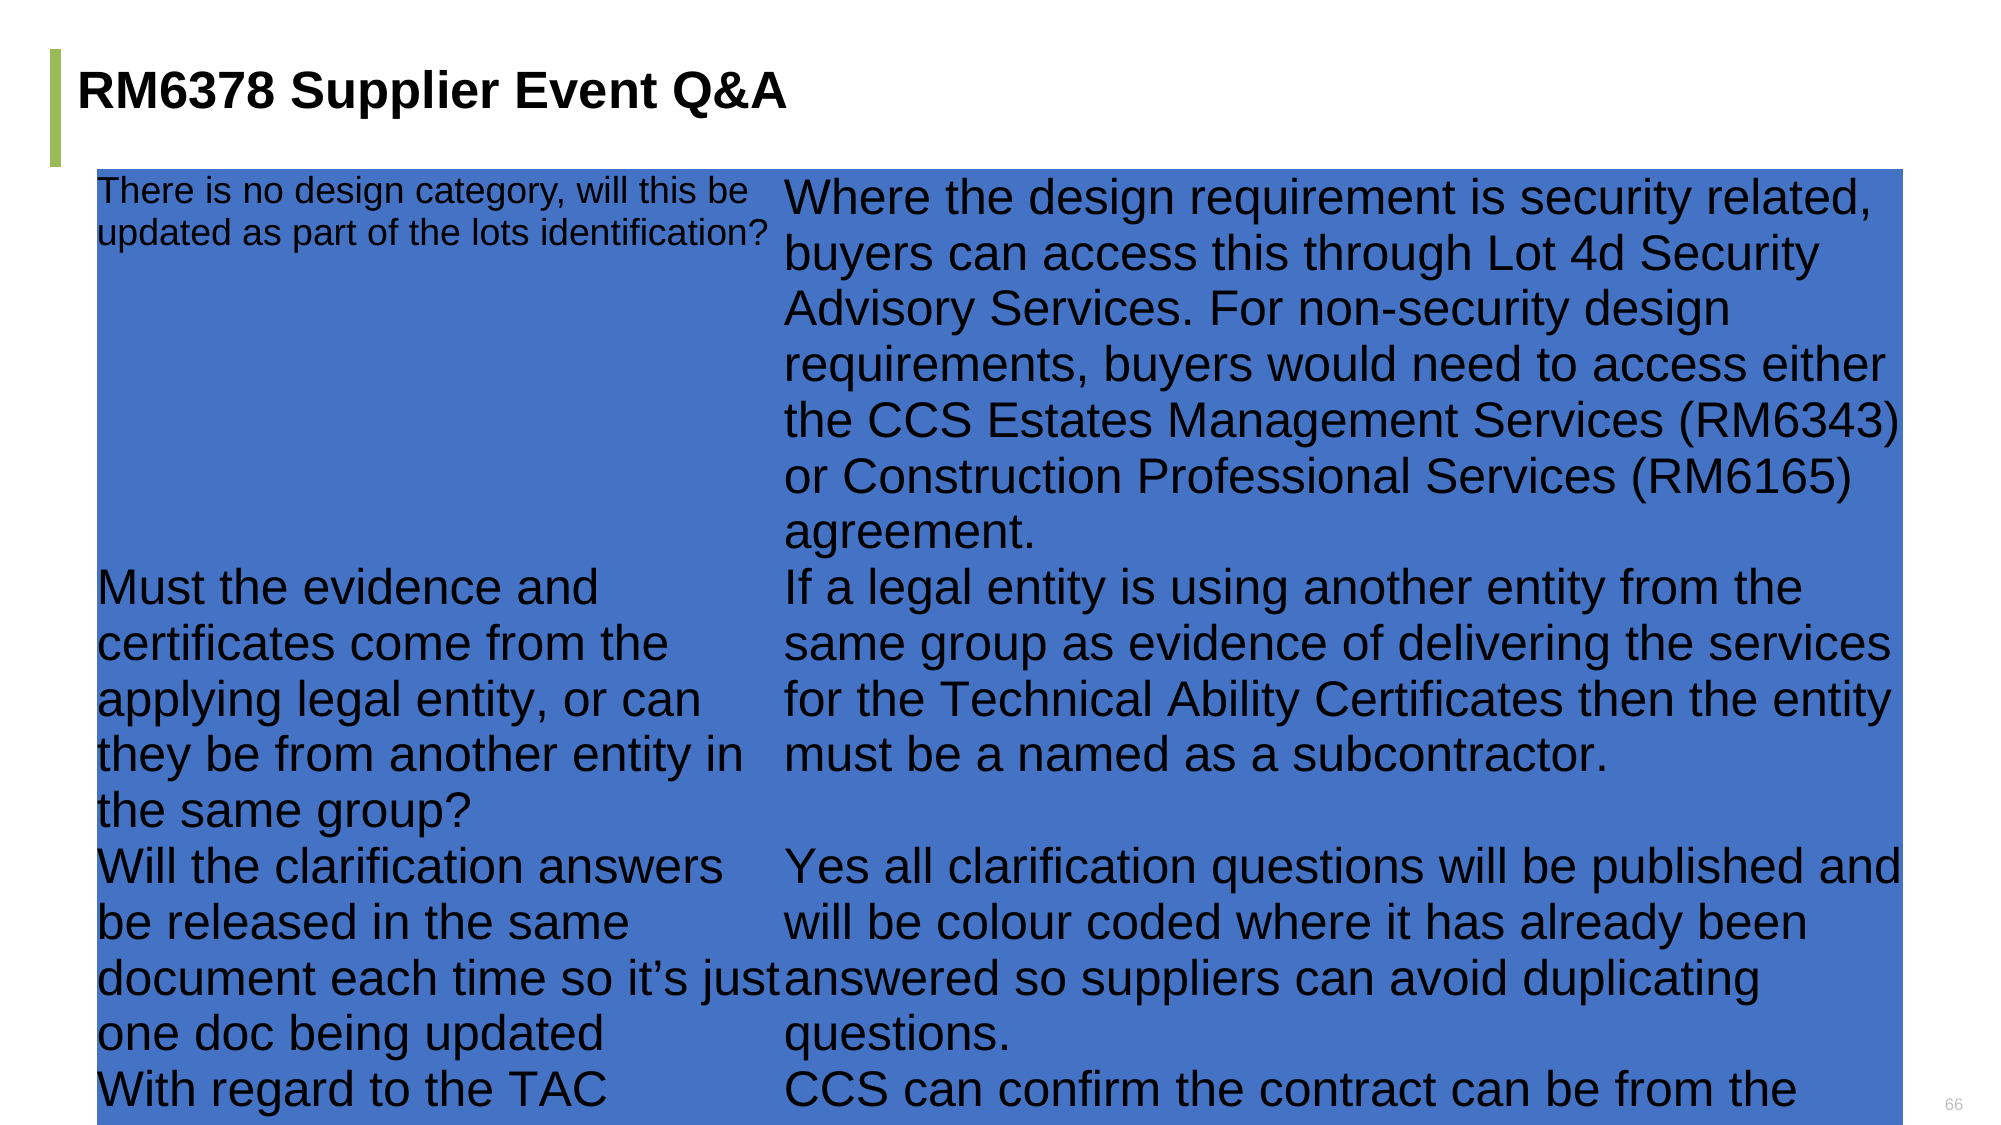

# RM6378 Supplier Event Q&A
| There is no design category, will this be updated as part of the lots identification? | Where the design requirement is security related, buyers can access this through Lot 4d Security Advisory Services. For non-security design requirements, buyers would need to access either the CCS Estates Management Services (RM6343) or Construction Professional Services (RM6165) agreement. |
| --- | --- |
| Must the evidence and certificates come from the applying legal entity, or can they be from another entity in the same group? | If a legal entity is using another entity from the same group as evidence of delivering the services for the Technical Ability Certificates then the entity must be a named as a subcontractor. |
| Will the clarification answers be released in the same document each time so it’s just one doc being updated | Yes all clarification questions will be published and will be colour coded where it has already been answered so suppliers can avoid duplicating questions. |
| With regard to the TAC submission, do these need to be Public Sector contracts/Customers or can they be from our wider Customer base in the Private Sector? | CCS can confirm the contract can be from the public, private, or Third Sector (e.g. charity) |
| Will TACs be required to be from UK based contracts only, or will Global/Regional contracts be considered? | Technical Ability Certificates (TACs) will be required to be from UK based contracts only. |
| Is sustainability 15% of social value, or 15% in it’s own right? | Award questions and weightings will be confirmed in the August webinar. |